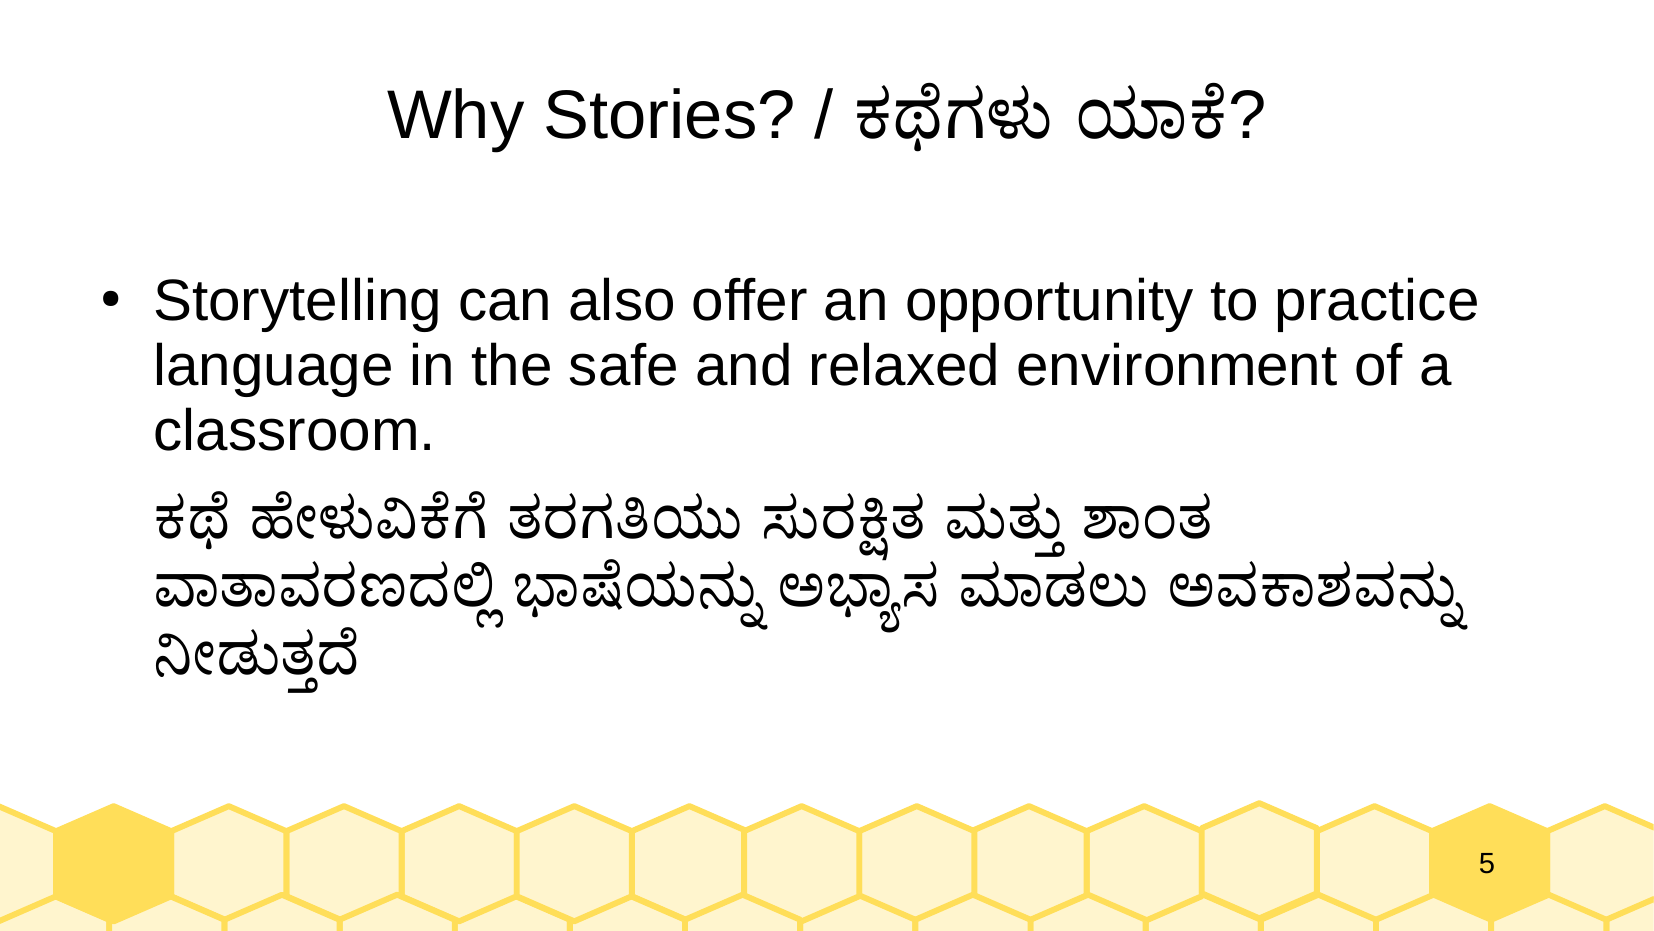

# Why Stories? / ಕಥೆಗಳು ಯಾಕೆ?
Storytelling can also offer an opportunity to practice language in the safe and relaxed environment of a classroom.
ಕಥೆ ಹೇಳುವಿಕೆಗೆ ತರಗತಿಯು ಸುರಕ್ಷಿತ ಮತ್ತು ಶಾಂತ ವಾತಾವರಣದಲ್ಲಿ ಭಾಷೆಯನ್ನು ಅಭ್ಯಾಸ ಮಾಡಲು ಅವಕಾಶವನ್ನು ನೀಡುತ್ತದೆ